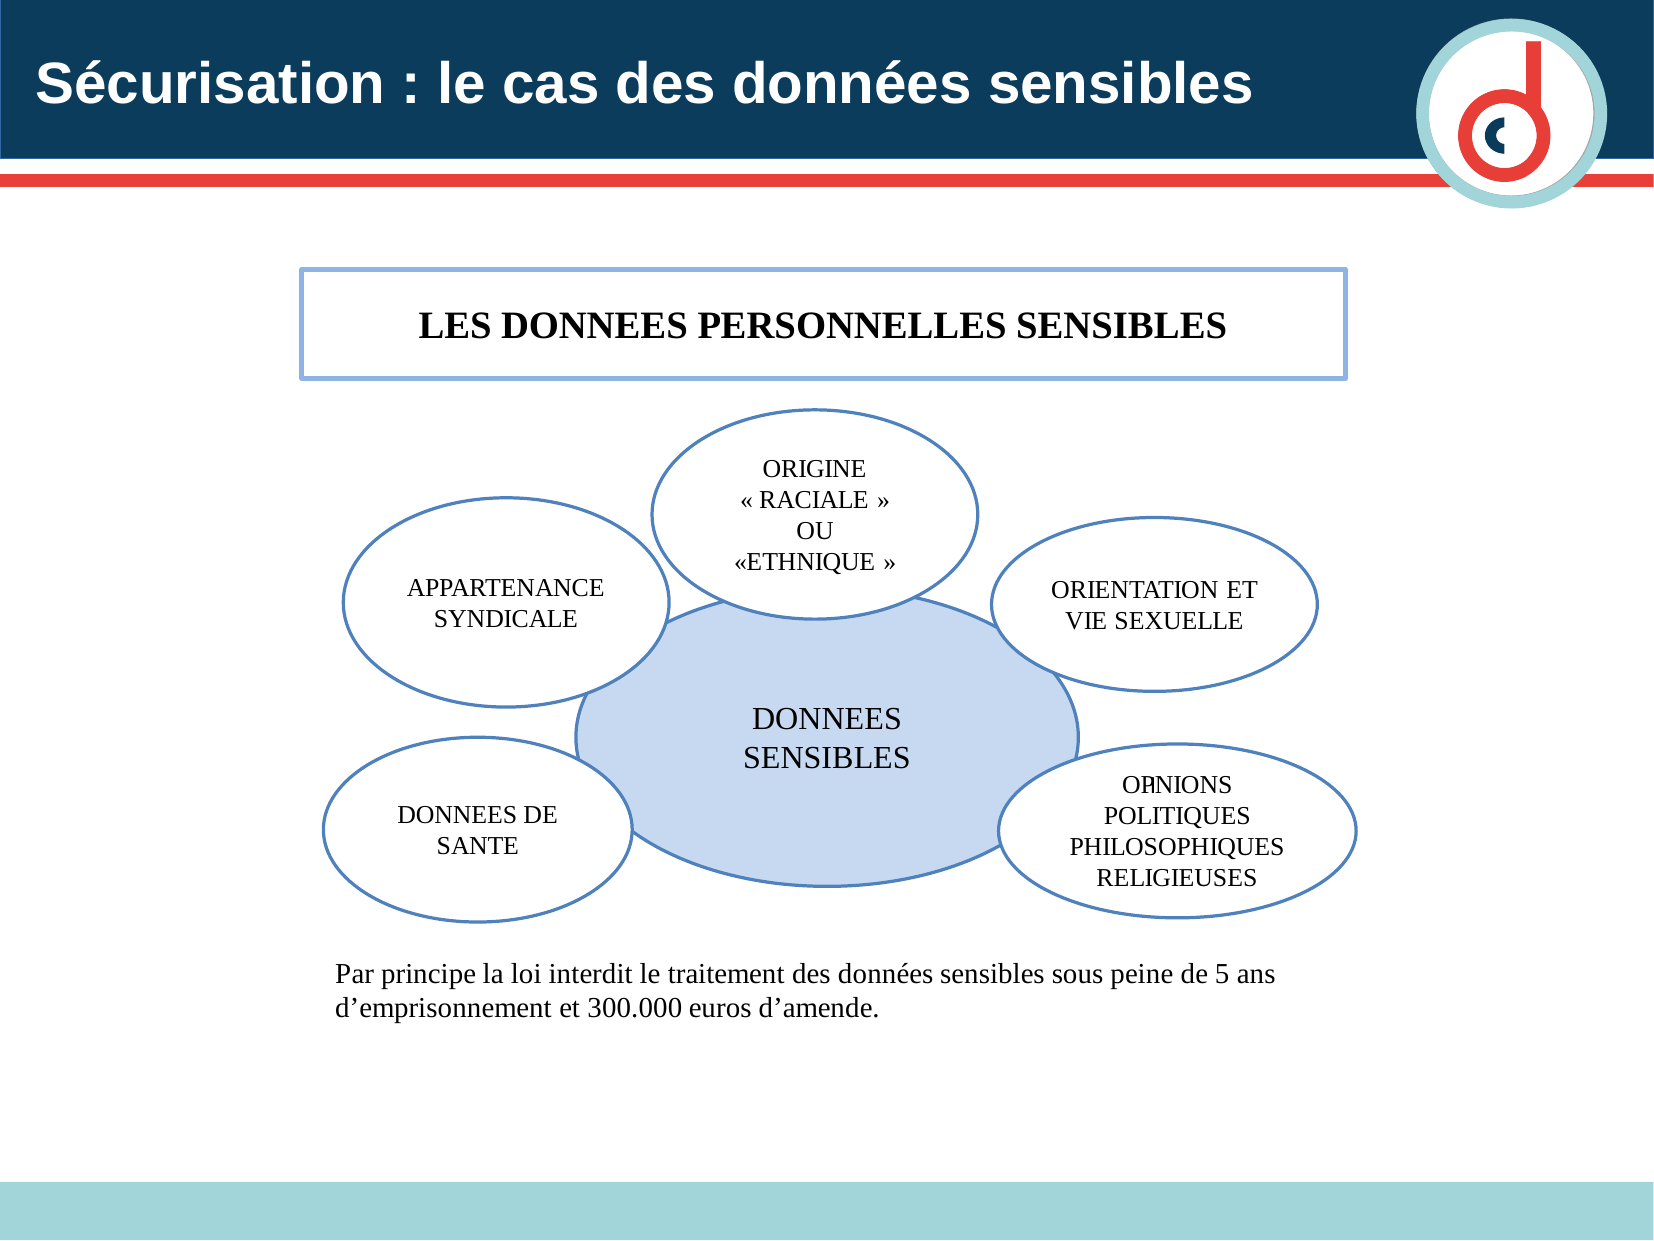

# Sécurisation : le cas des données sensibles
I